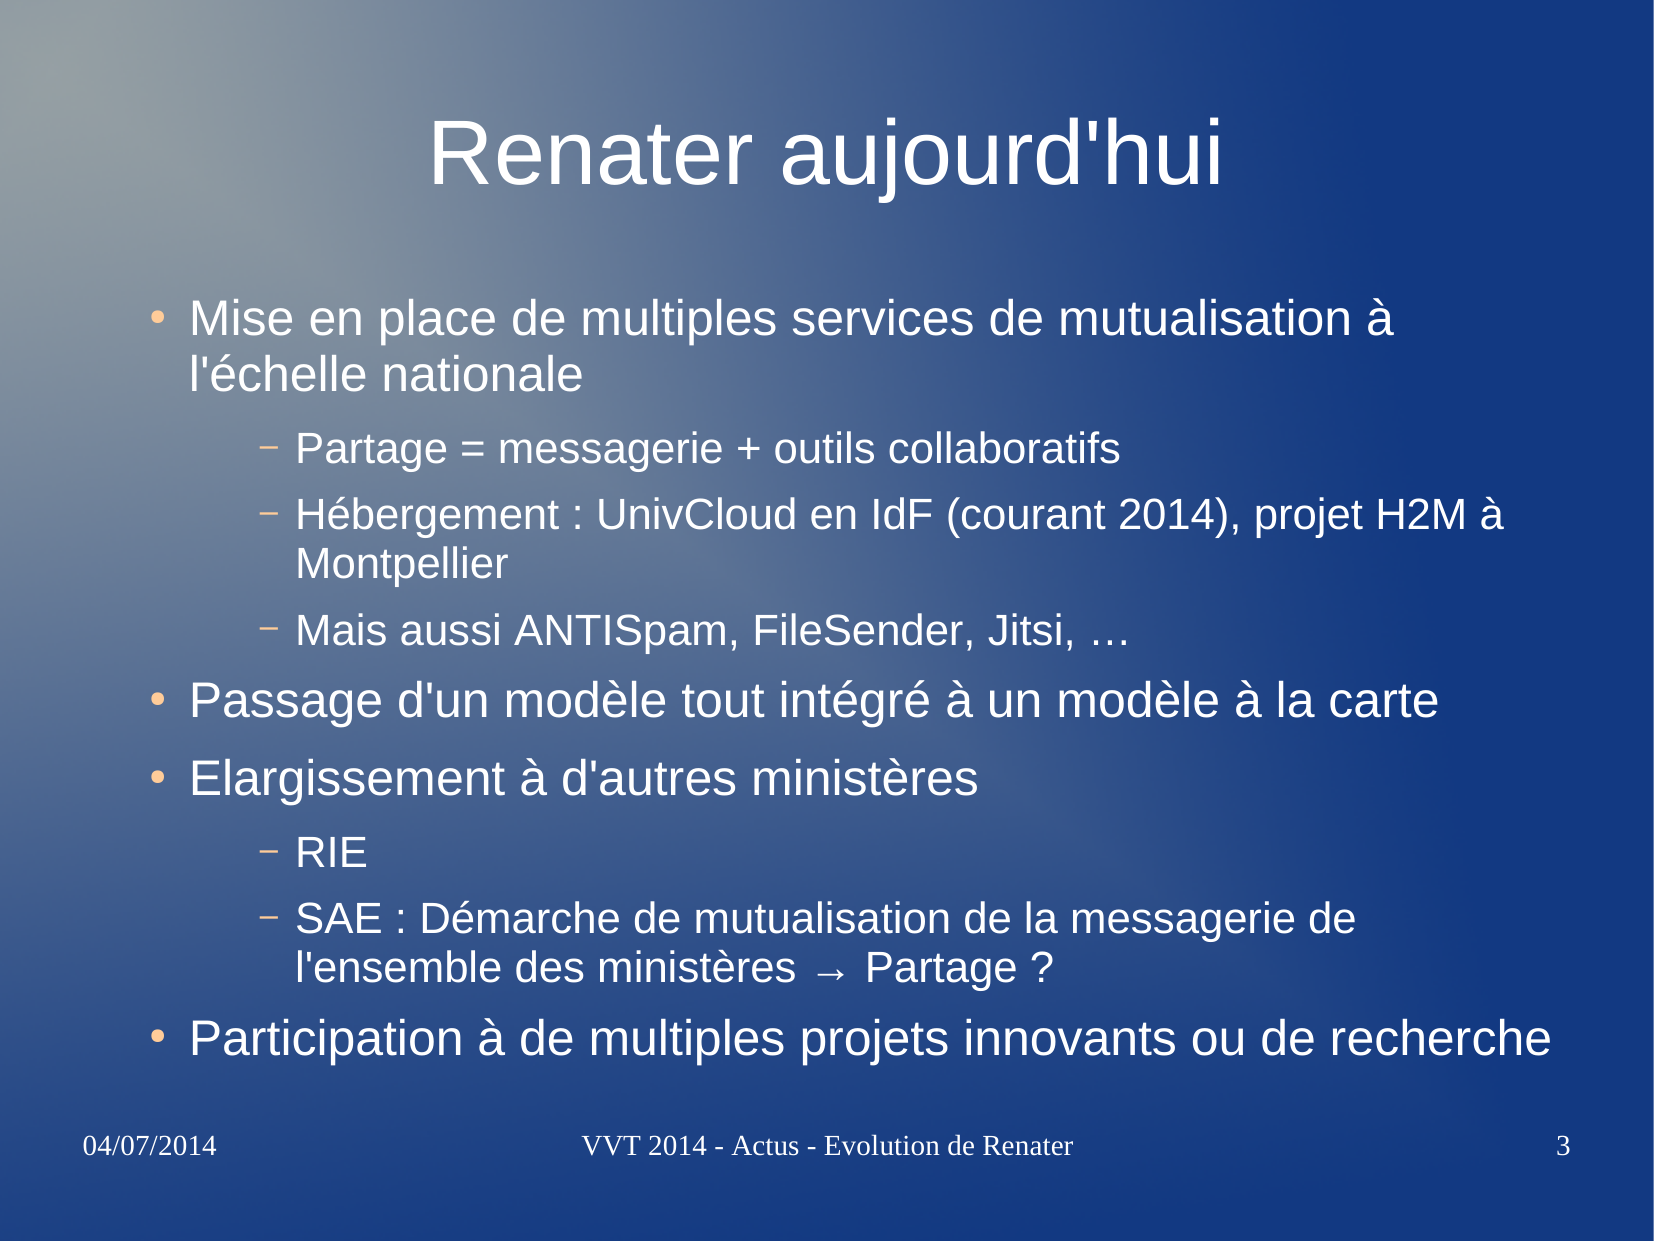

# Renater aujourd'hui
Mise en place de multiples services de mutualisation à l'échelle nationale
Partage = messagerie + outils collaboratifs
Hébergement : UnivCloud en IdF (courant 2014), projet H2M à Montpellier
Mais aussi ANTISpam, FileSender, Jitsi, …
Passage d'un modèle tout intégré à un modèle à la carte
Elargissement à d'autres ministères
RIE
SAE : Démarche de mutualisation de la messagerie de l'ensemble des ministères → Partage ?
Participation à de multiples projets innovants ou de recherche
04/07/2014
VVT 2014 - Actus - Evolution de Renater
3